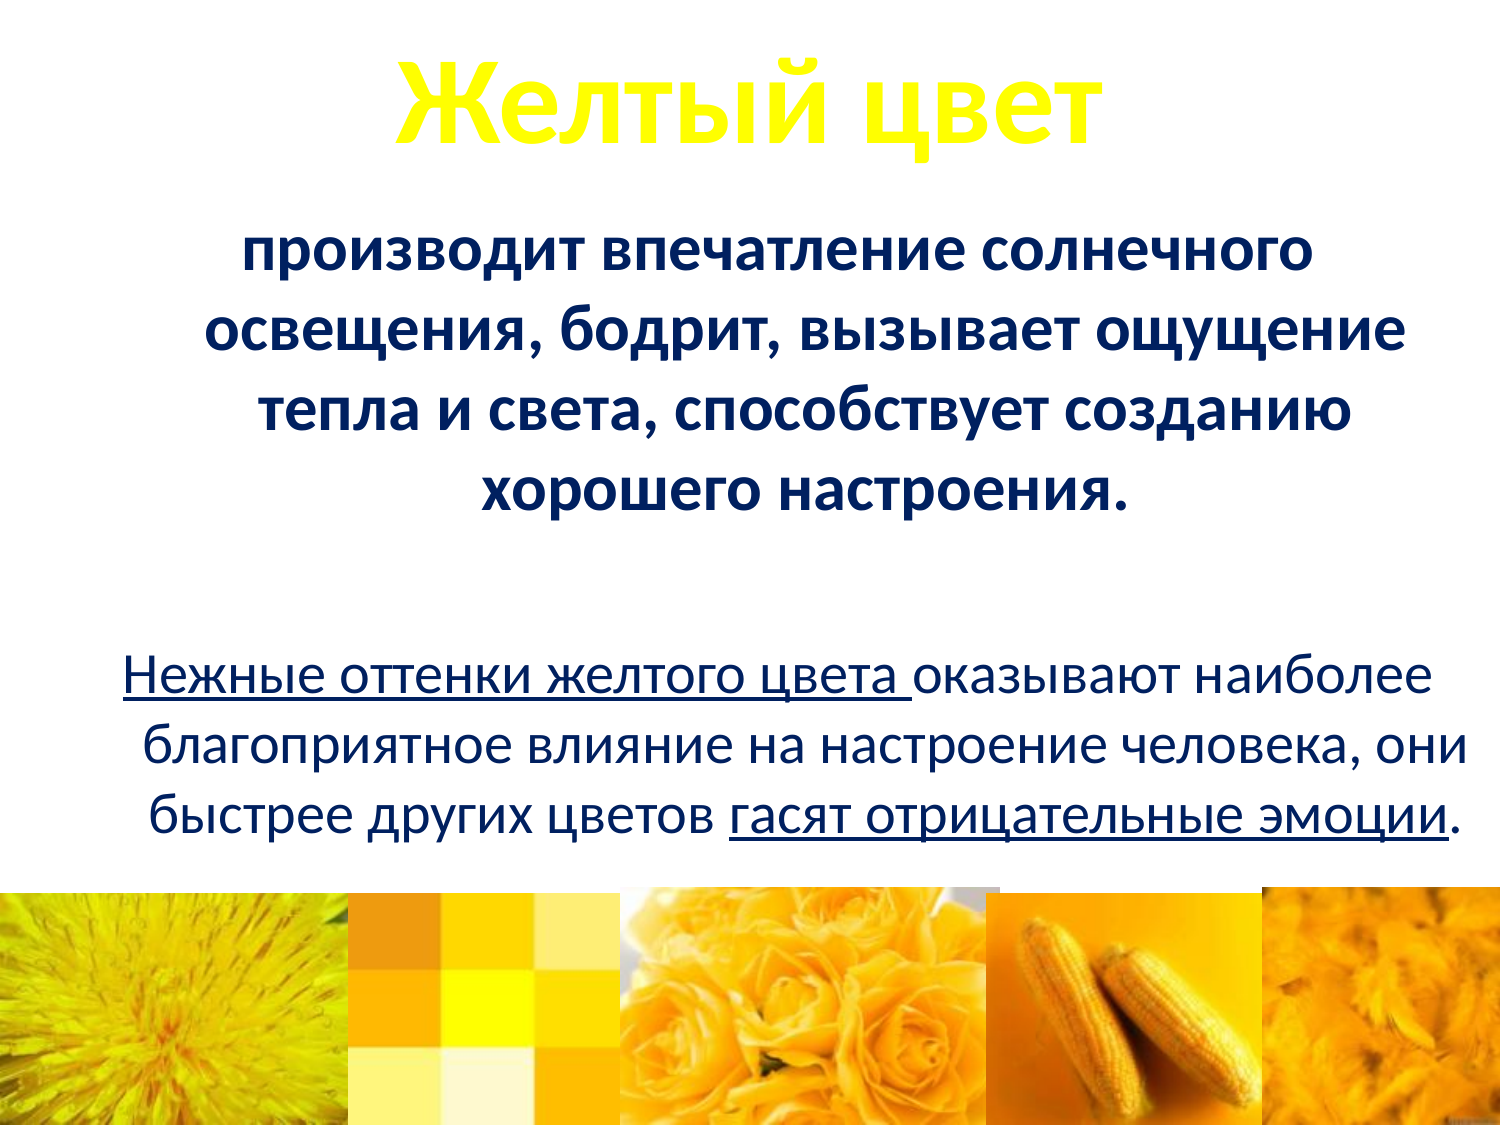

# Желтый цвет
производит впечатление солнечного освещения, бодрит, вызывает ощущение тепла и света, способствует созданию хорошего настроения.
Нежные оттенки желтого цвета оказывают наиболее благоприятное влияние на настроение человека, они быстрее других цветов гасят отрицательные эмоции.